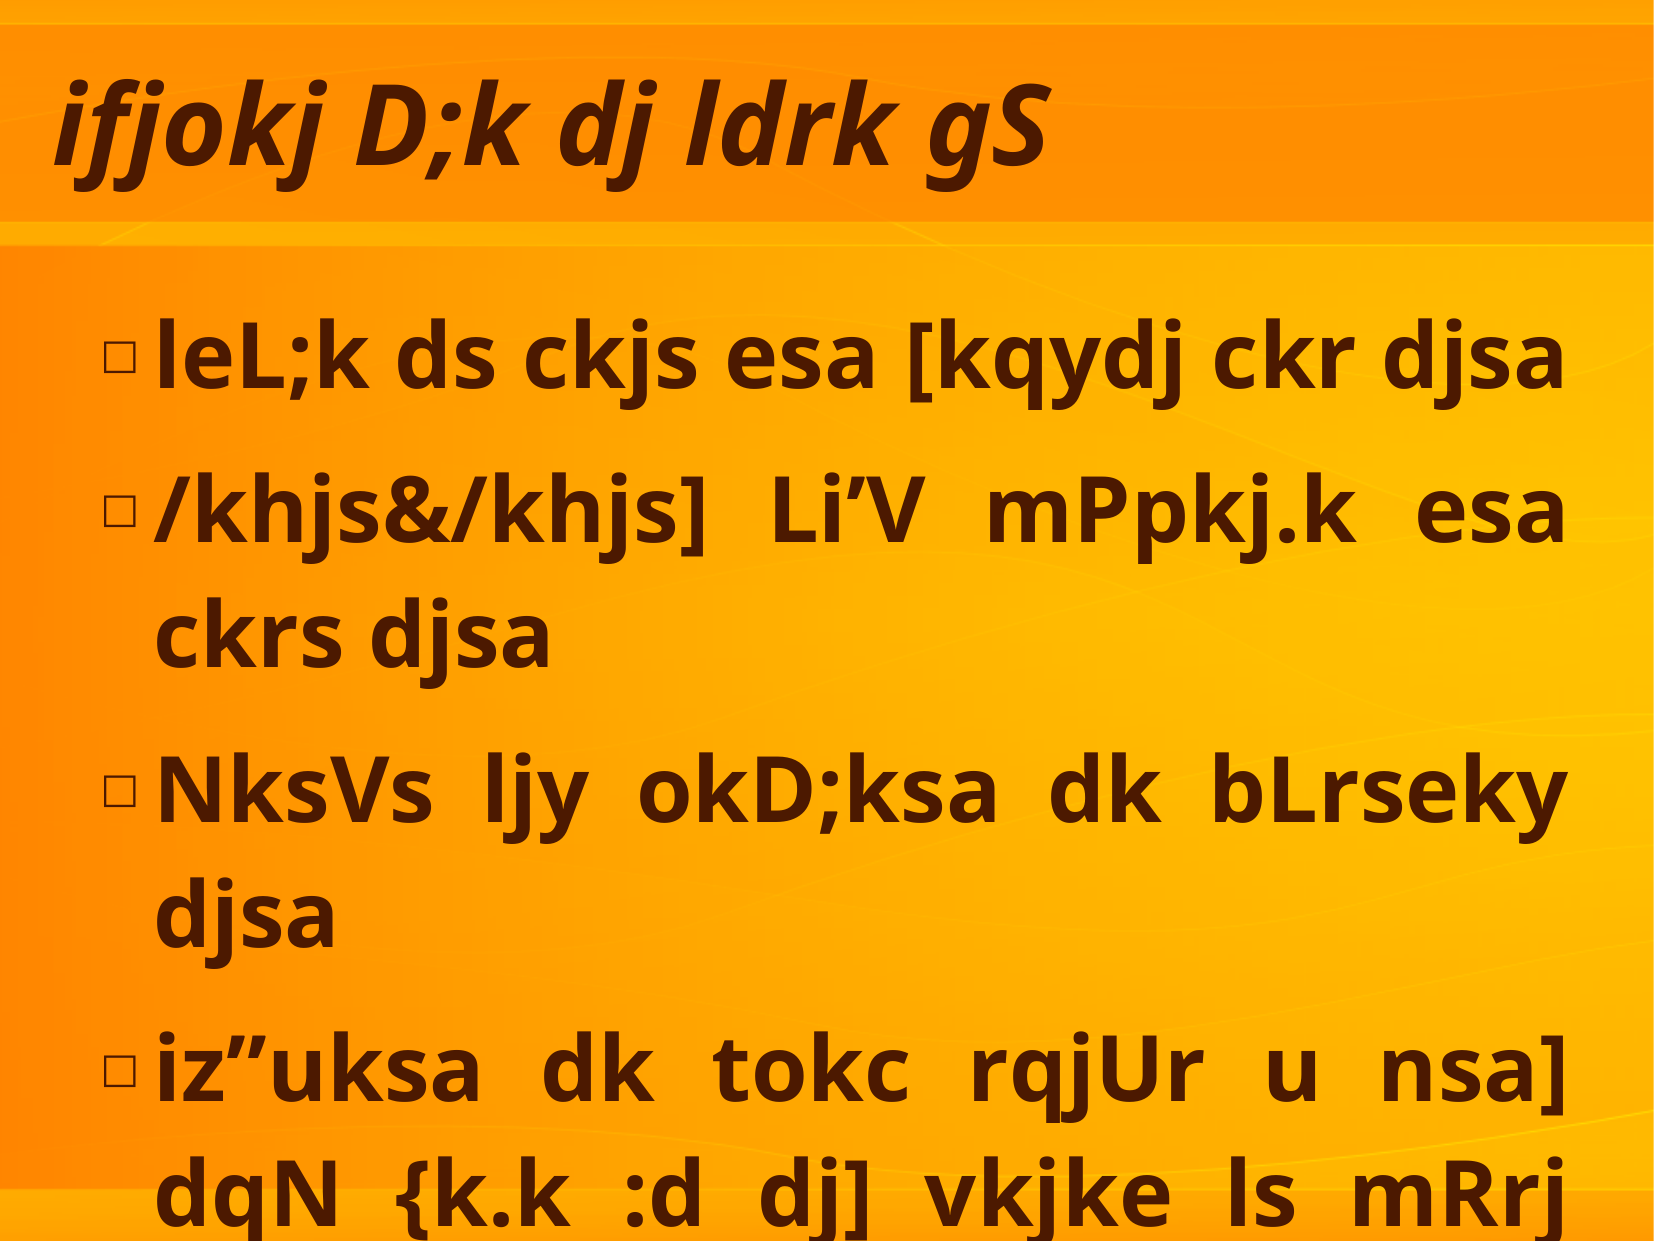

# ifjokj D;k dj ldrk gS
leL;k ds ckjs esa [kqydj ckr djsa
/khjs&/khjs] Li’V mPpkj.k esa ckrs djsa
NksVs ljy okD;ksa dk bLrseky djsa
iz”uksa dk tokc rqjUr u nsa] dqN {k.k :d dj] vkjke ls mRrj nsa
chp esa u Vksdsa
cksyus ds fy, foo”k u djsaA